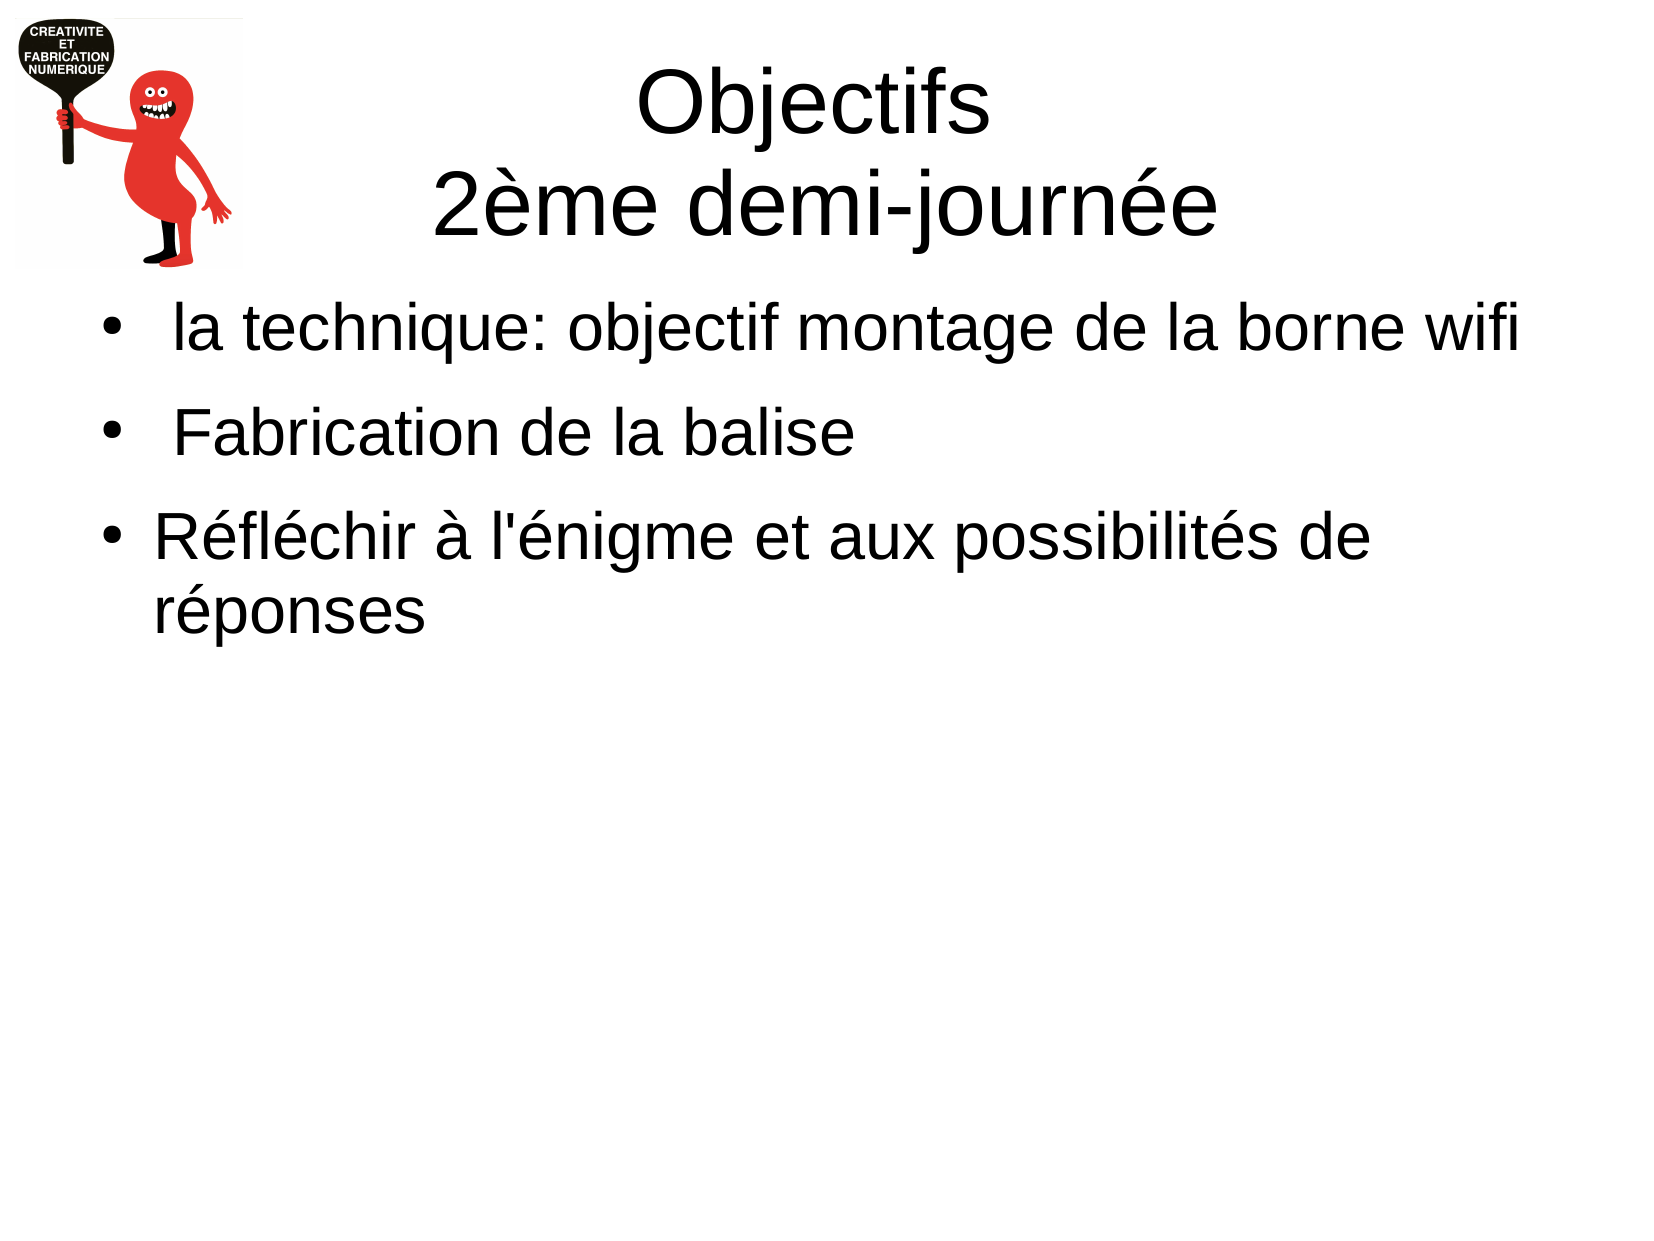

# Objectifs 2ème demi-journée
 la technique: objectif montage de la borne wifi
 Fabrication de la balise
Réfléchir à l'énigme et aux possibilités de réponses